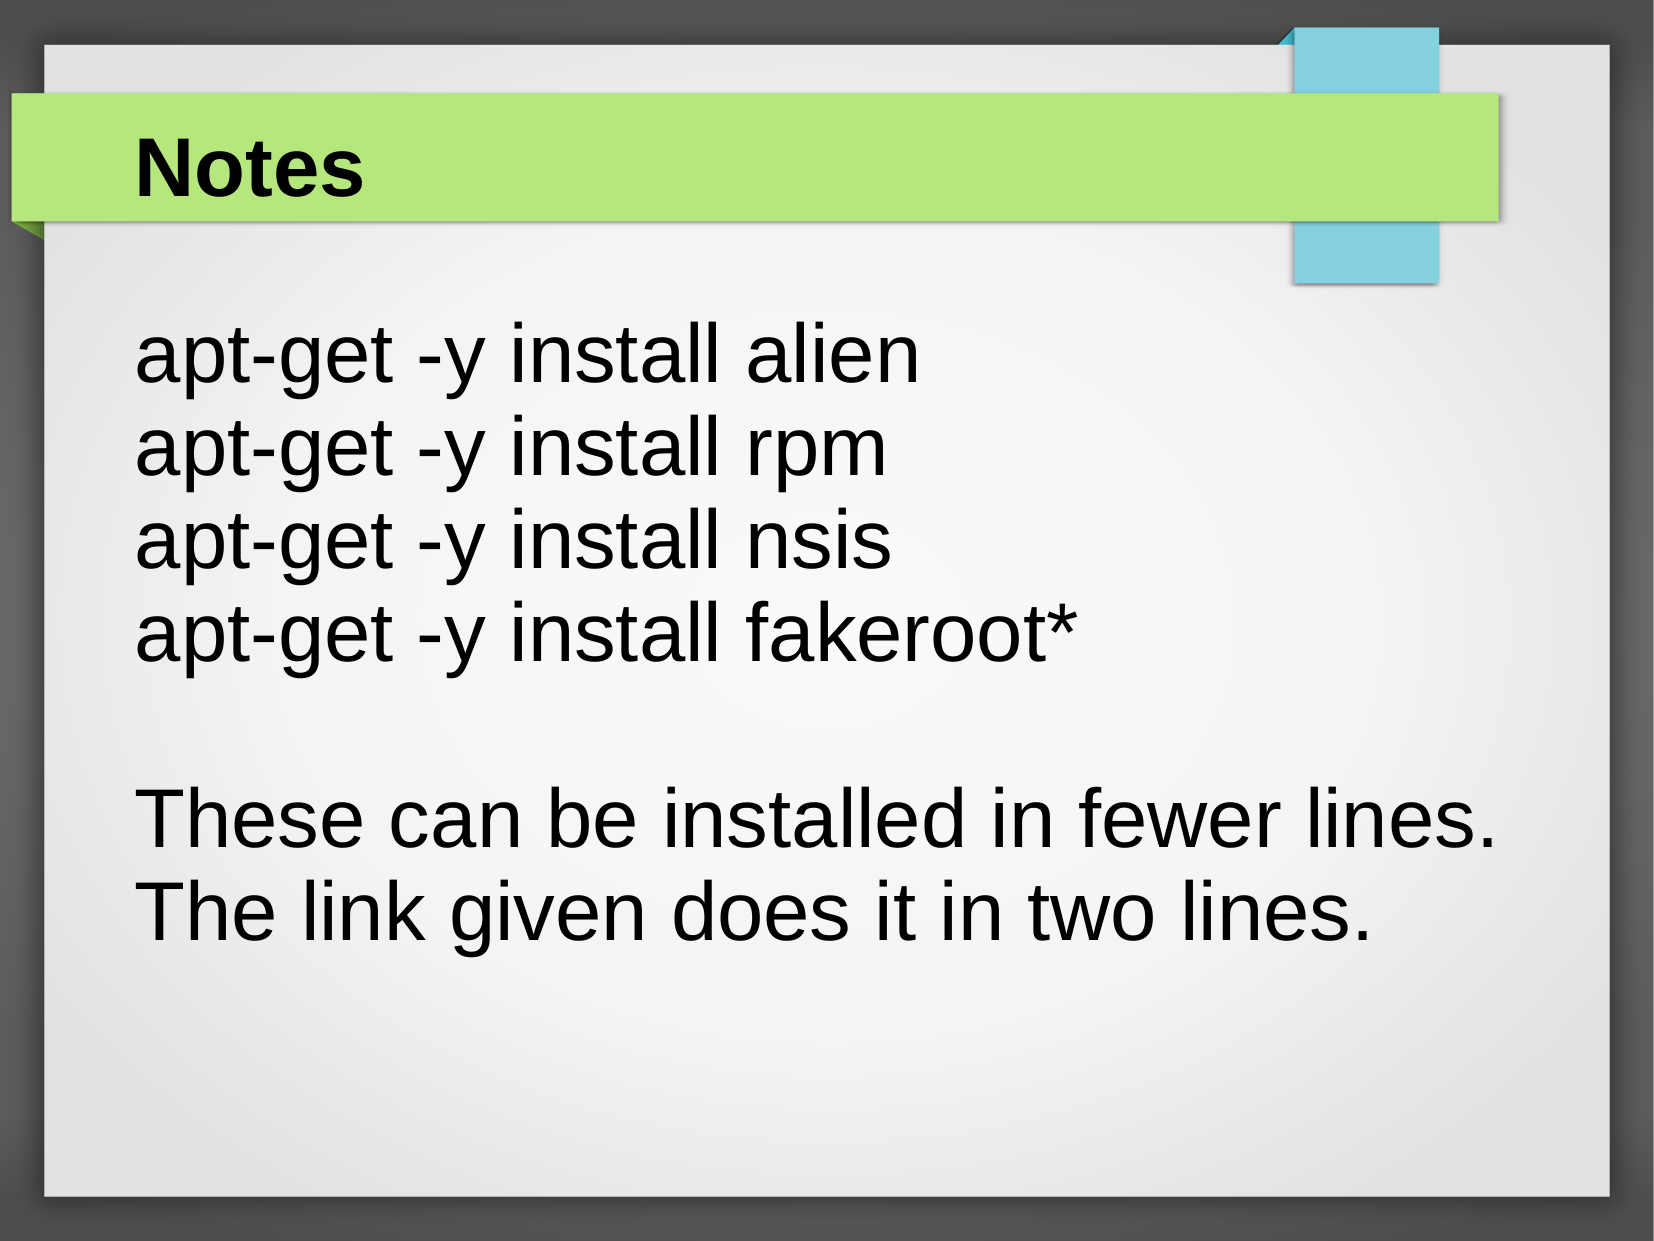

Notes
apt-get -y install alien
apt-get -y install rpm
apt-get -y install nsis
apt-get -y install fakeroot*
These can be installed in fewer lines.
The link given does it in two lines.